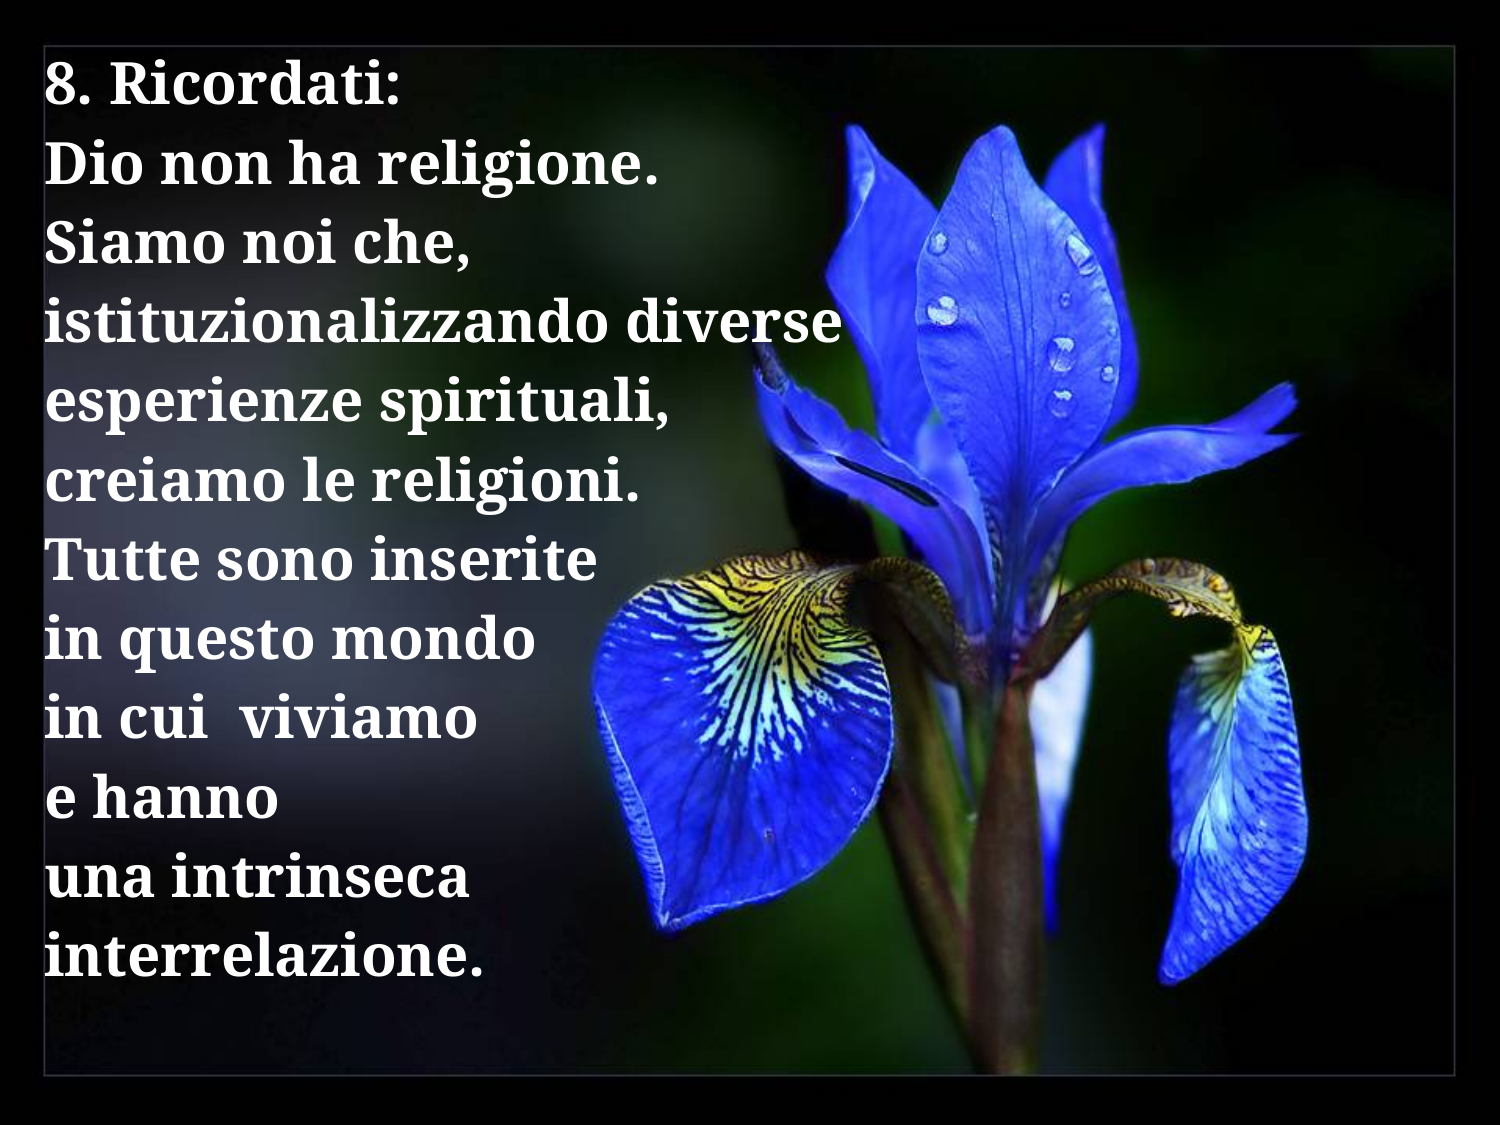

8. Ricordati:
Dio non ha religione.
Siamo noi che, istituzionalizzando diverse
esperienze spirituali,
creiamo le religioni.
Tutte sono inserite
in questo mondo
in cui viviamo
e hanno
una intrinseca interrelazione.